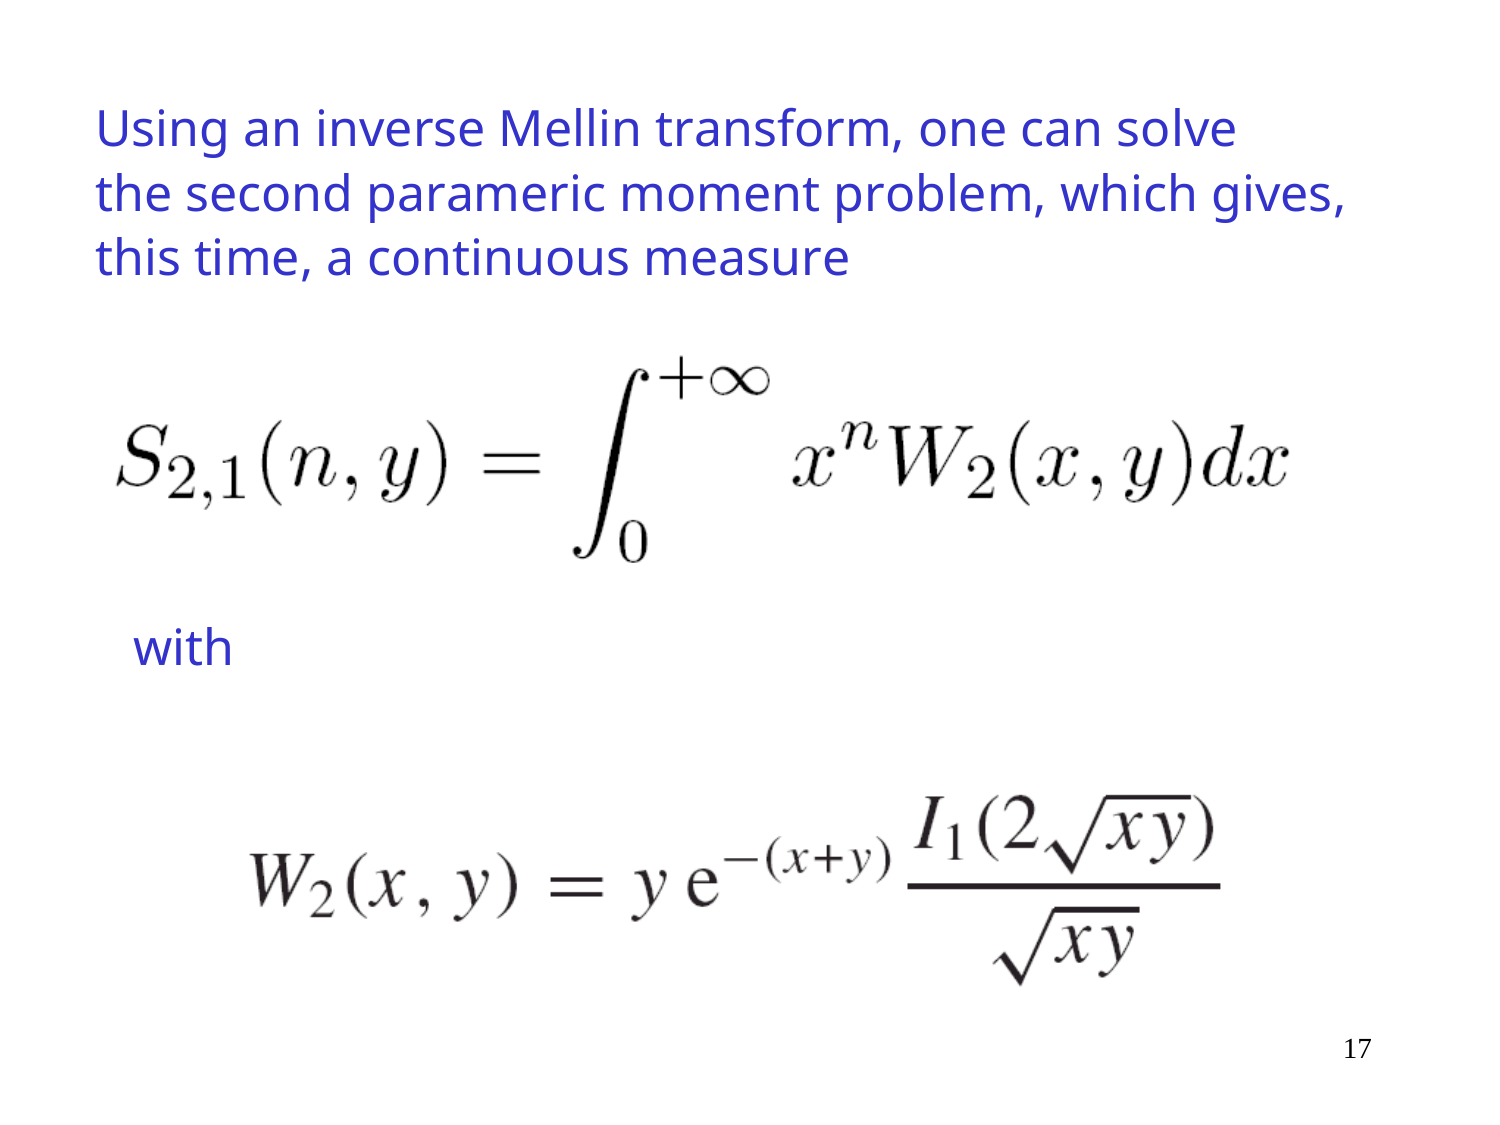

Using an inverse Mellin transform, one can solve
the second parameric moment problem, which gives, this time, a continuous measure
with
17